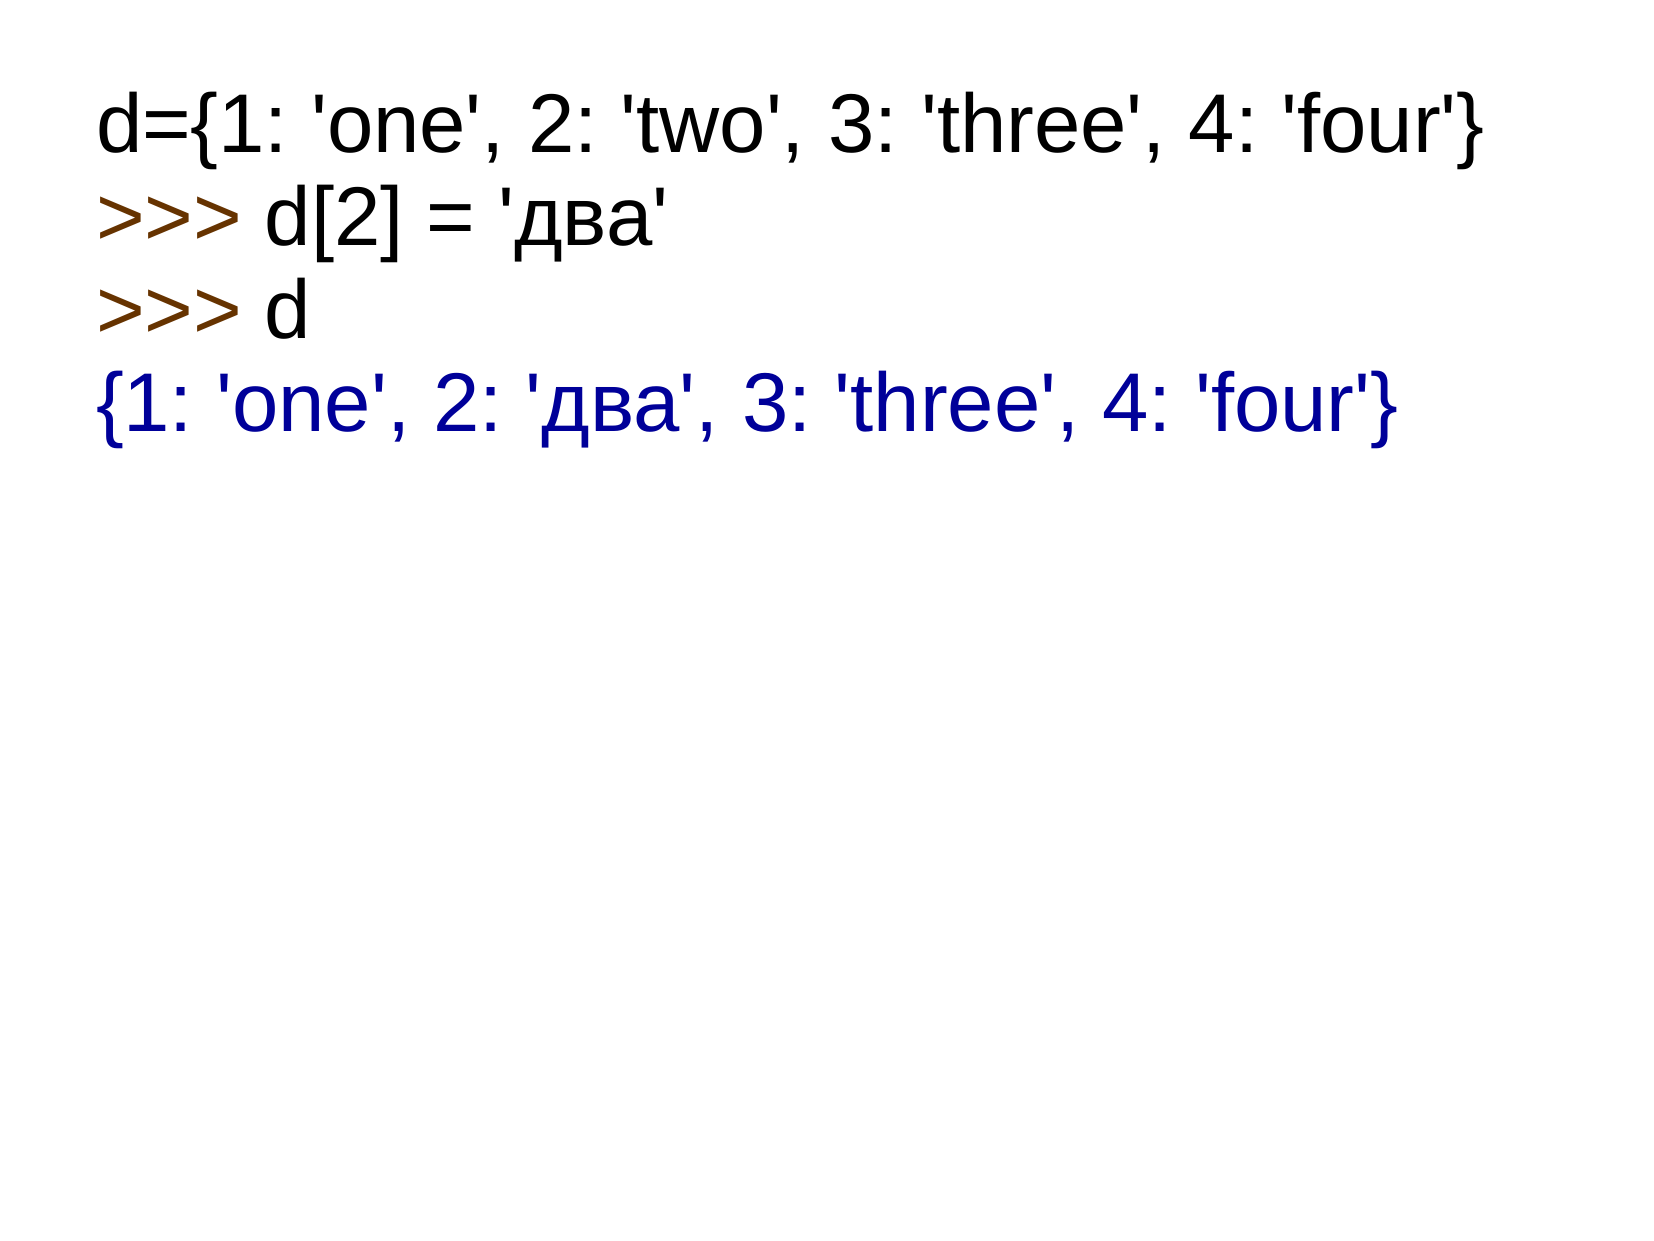

d={1: 'one', 2: 'two', 3: 'three', 4: 'four'}
>>> d[2] = 'два'
>>> d
{1: 'one', 2: 'два', 3: 'three', 4: 'four'}